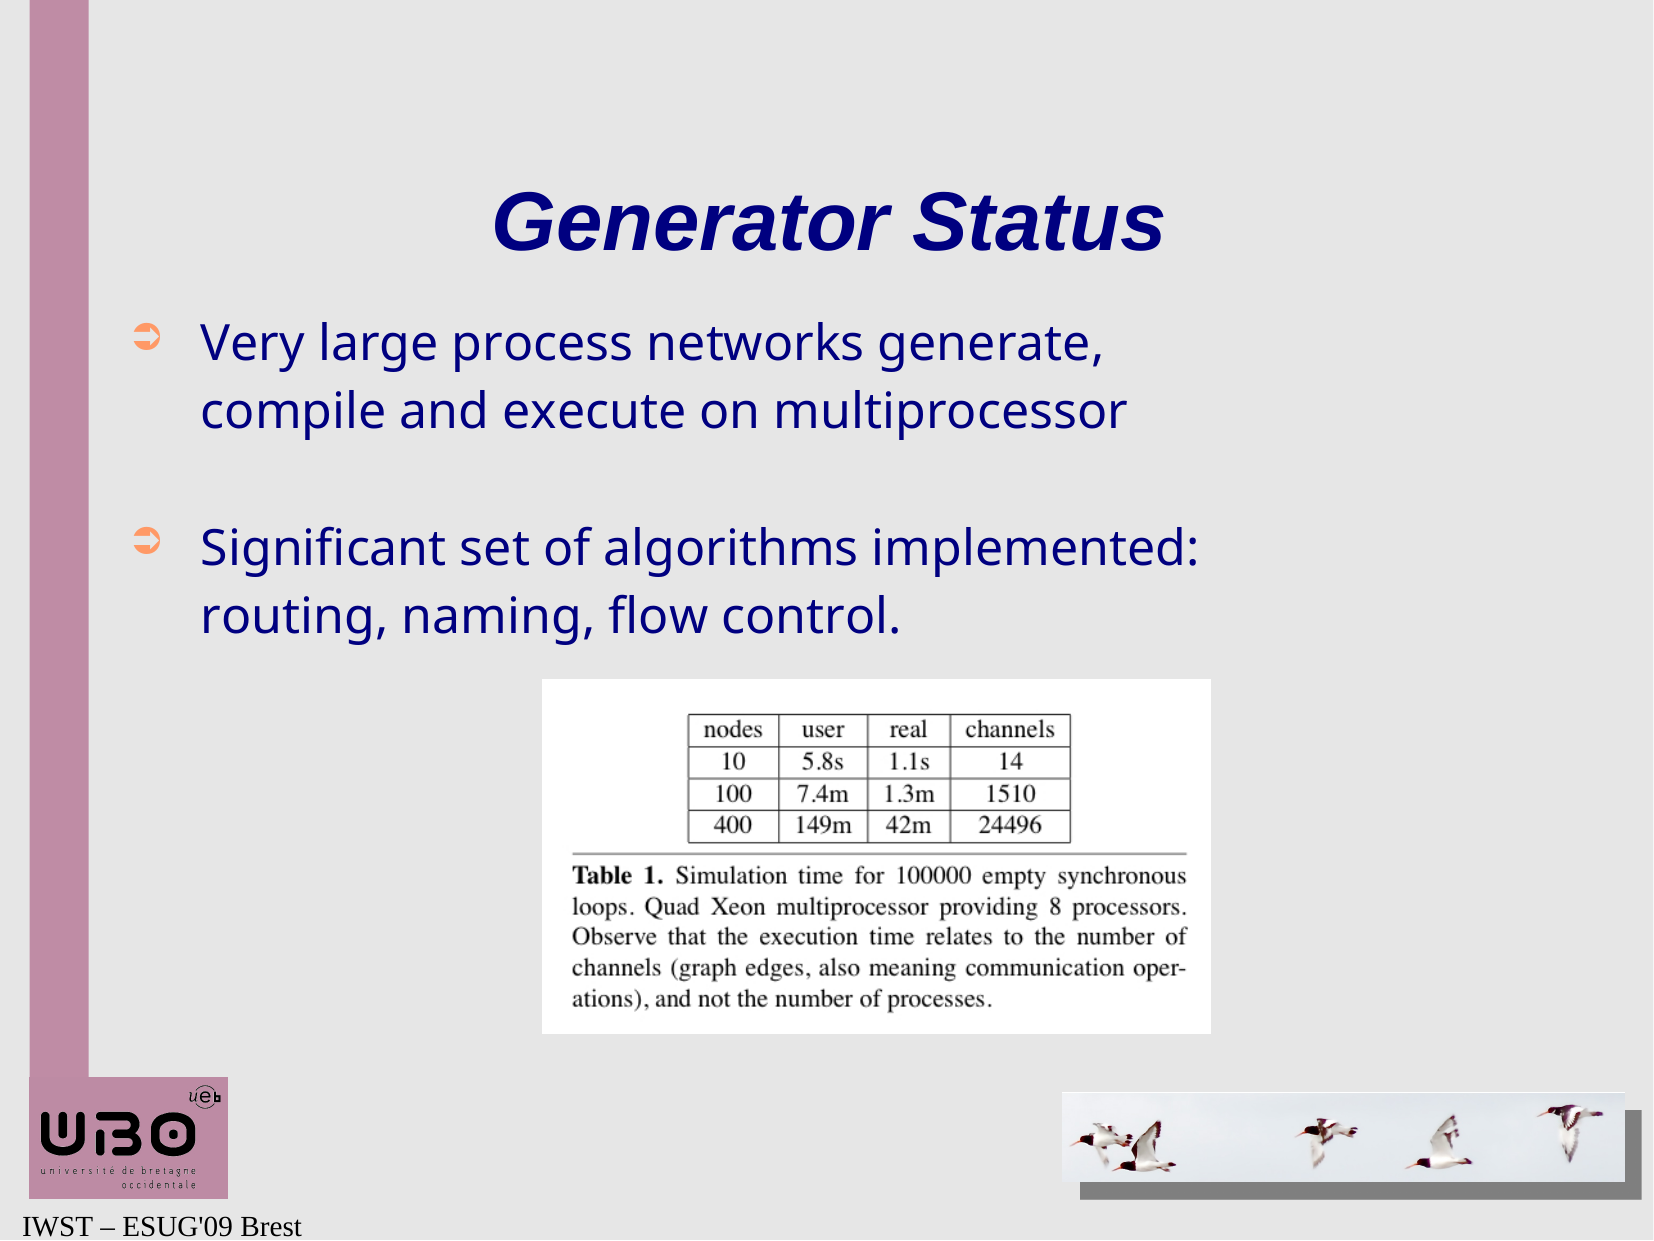

# Generator Status
Very large process networks generate, compile and execute on multiprocessor
Significant set of algorithms implemented: routing, naming, flow control.